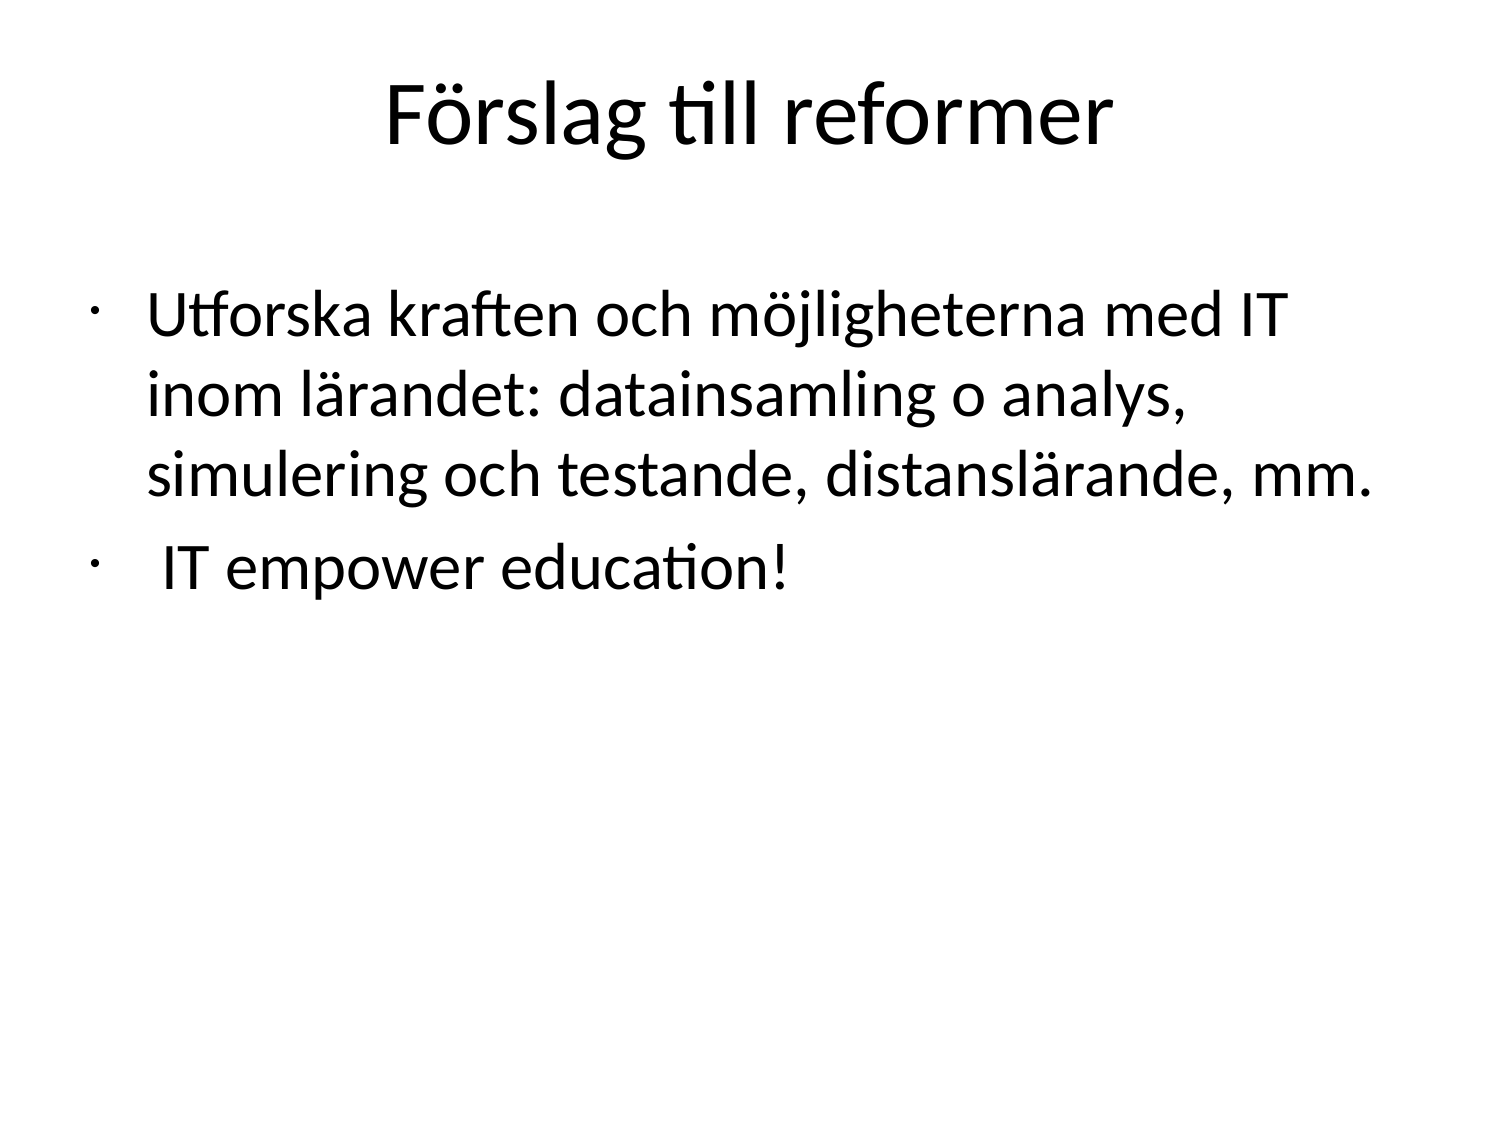

# Förslag till reformer
Utforska kraften och möjligheterna med IT inom lärandet: datainsamling o analys, simulering och testande, distanslärande, mm.
 IT empower education!